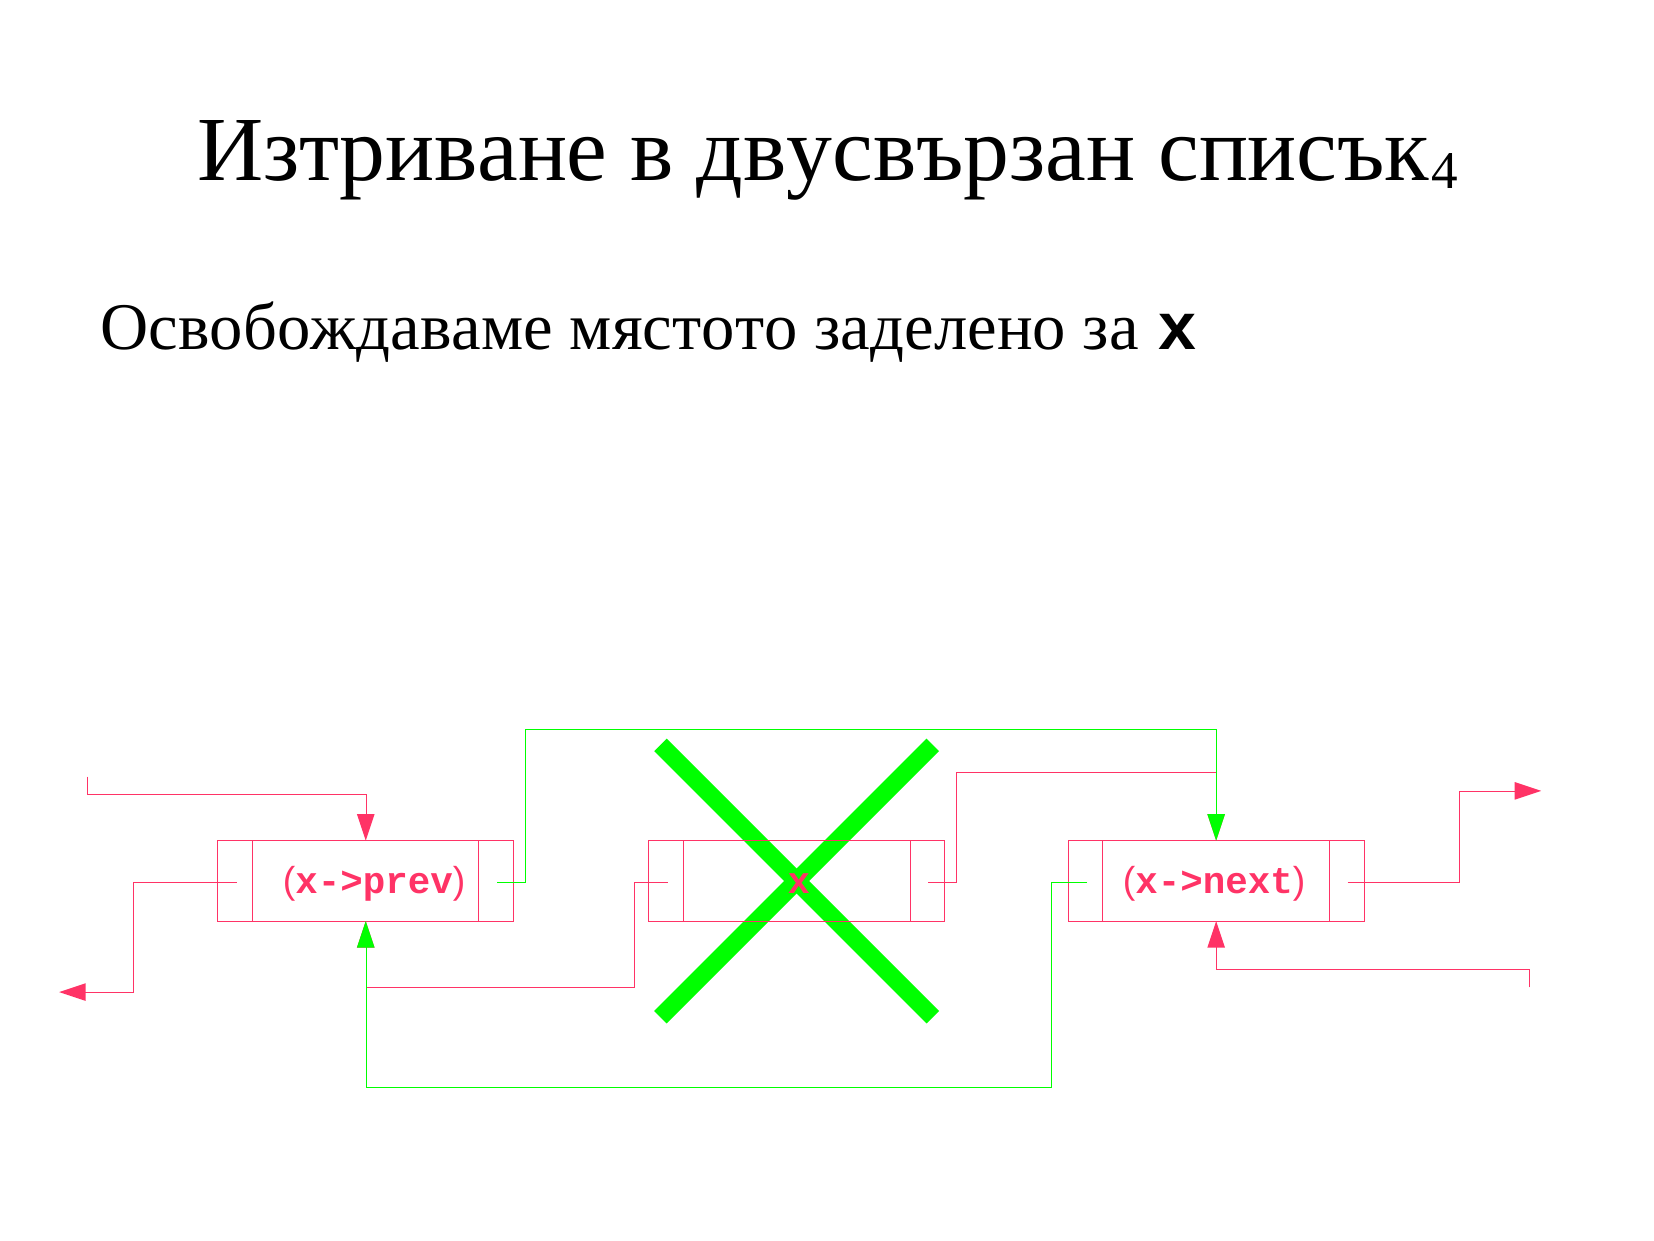

# Изтриване в двусвързан списък4
Освобождаваме мястото заделено за x
 (x->prev)
 x
 (x->next)